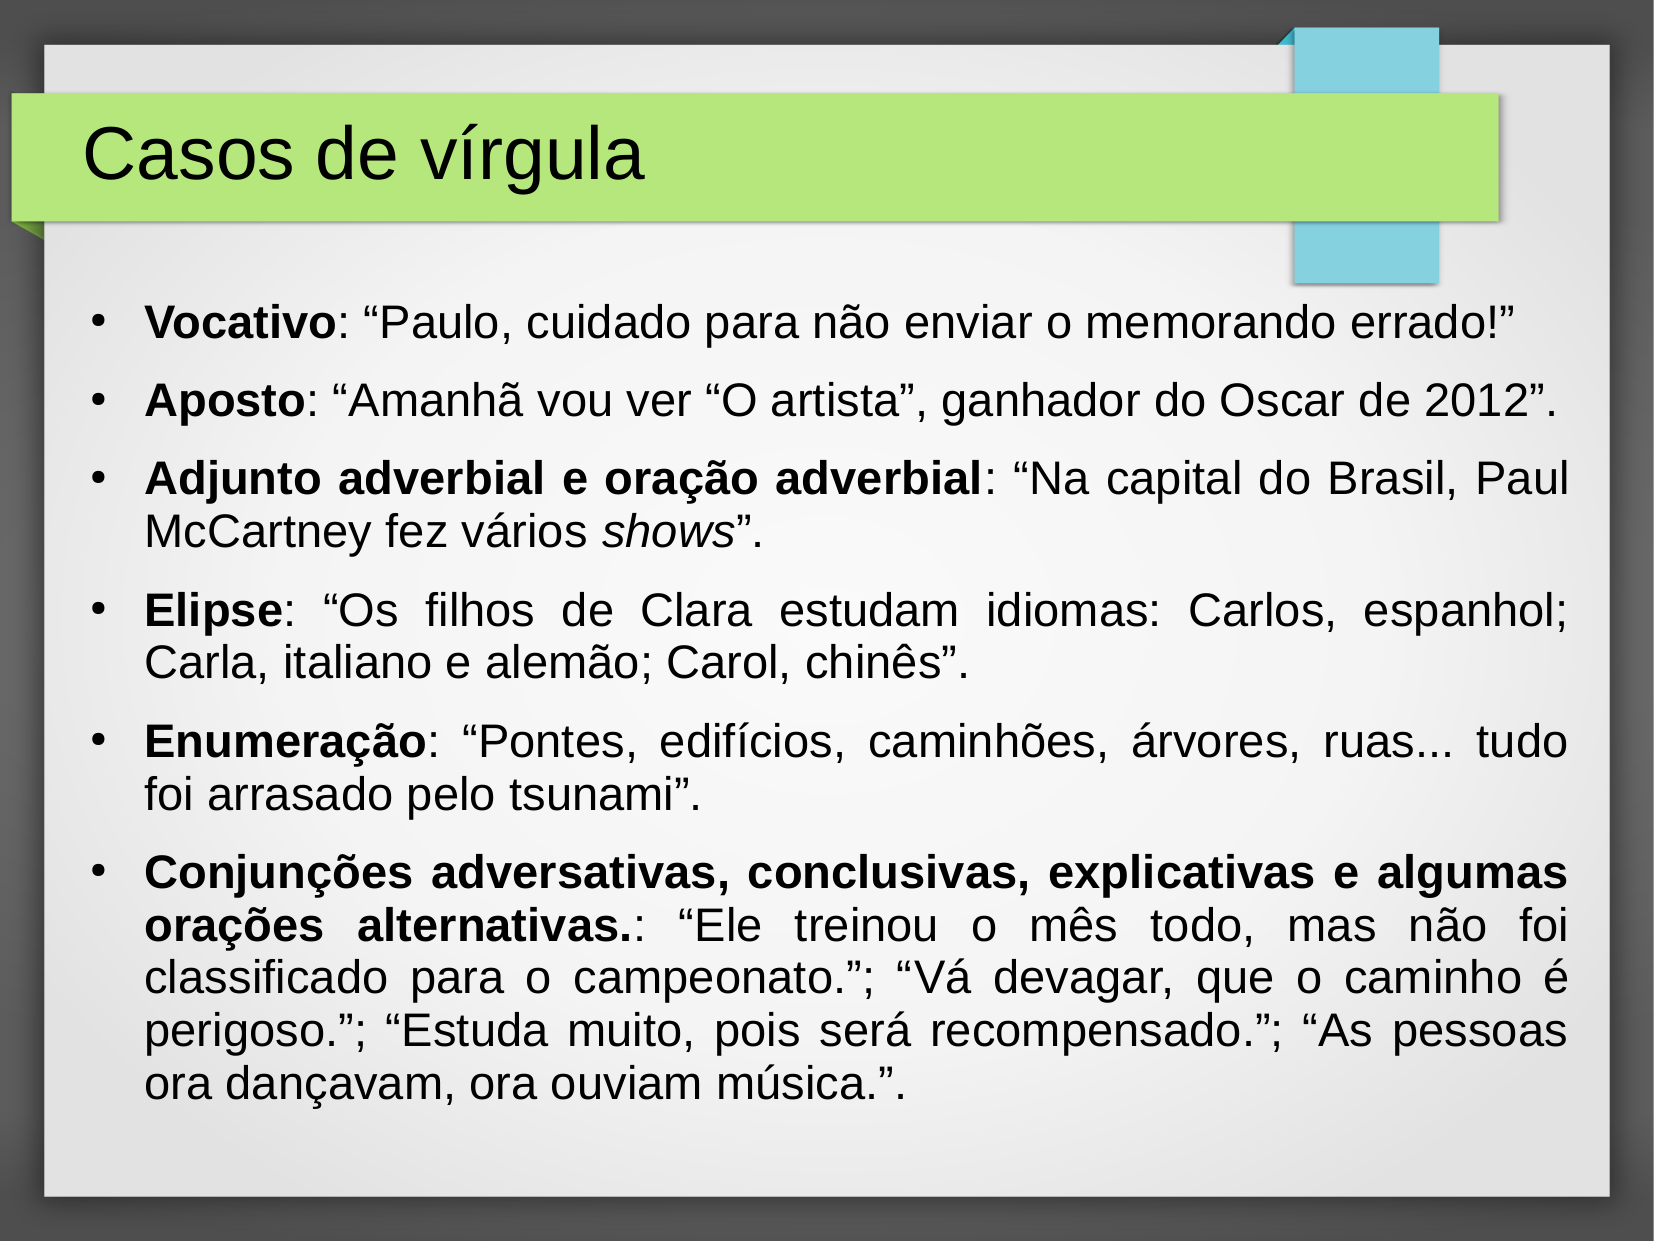

# Casos de vírgula
Vocativo: “Paulo, cuidado para não enviar o memorando errado!”
Aposto: “Amanhã vou ver “O artista”, ganhador do Oscar de 2012”.
Adjunto adverbial e oração adverbial: “Na capital do Brasil, Paul McCartney fez vários shows”.
Elipse: “Os filhos de Clara estudam idiomas: Carlos, espanhol; Carla, italiano e alemão; Carol, chinês”.
Enumeração: “Pontes, edifícios, caminhões, árvores, ruas... tudo foi arrasado pelo tsunami”.
Conjunções adversativas, conclusivas, explicativas e algumas orações alternativas.: “Ele treinou o mês todo, mas não foi classificado para o campeonato.”; “Vá devagar, que o caminho é perigoso.”; “Estuda muito, pois será recompensado.”; “As pessoas ora dançavam, ora ouviam música.”.